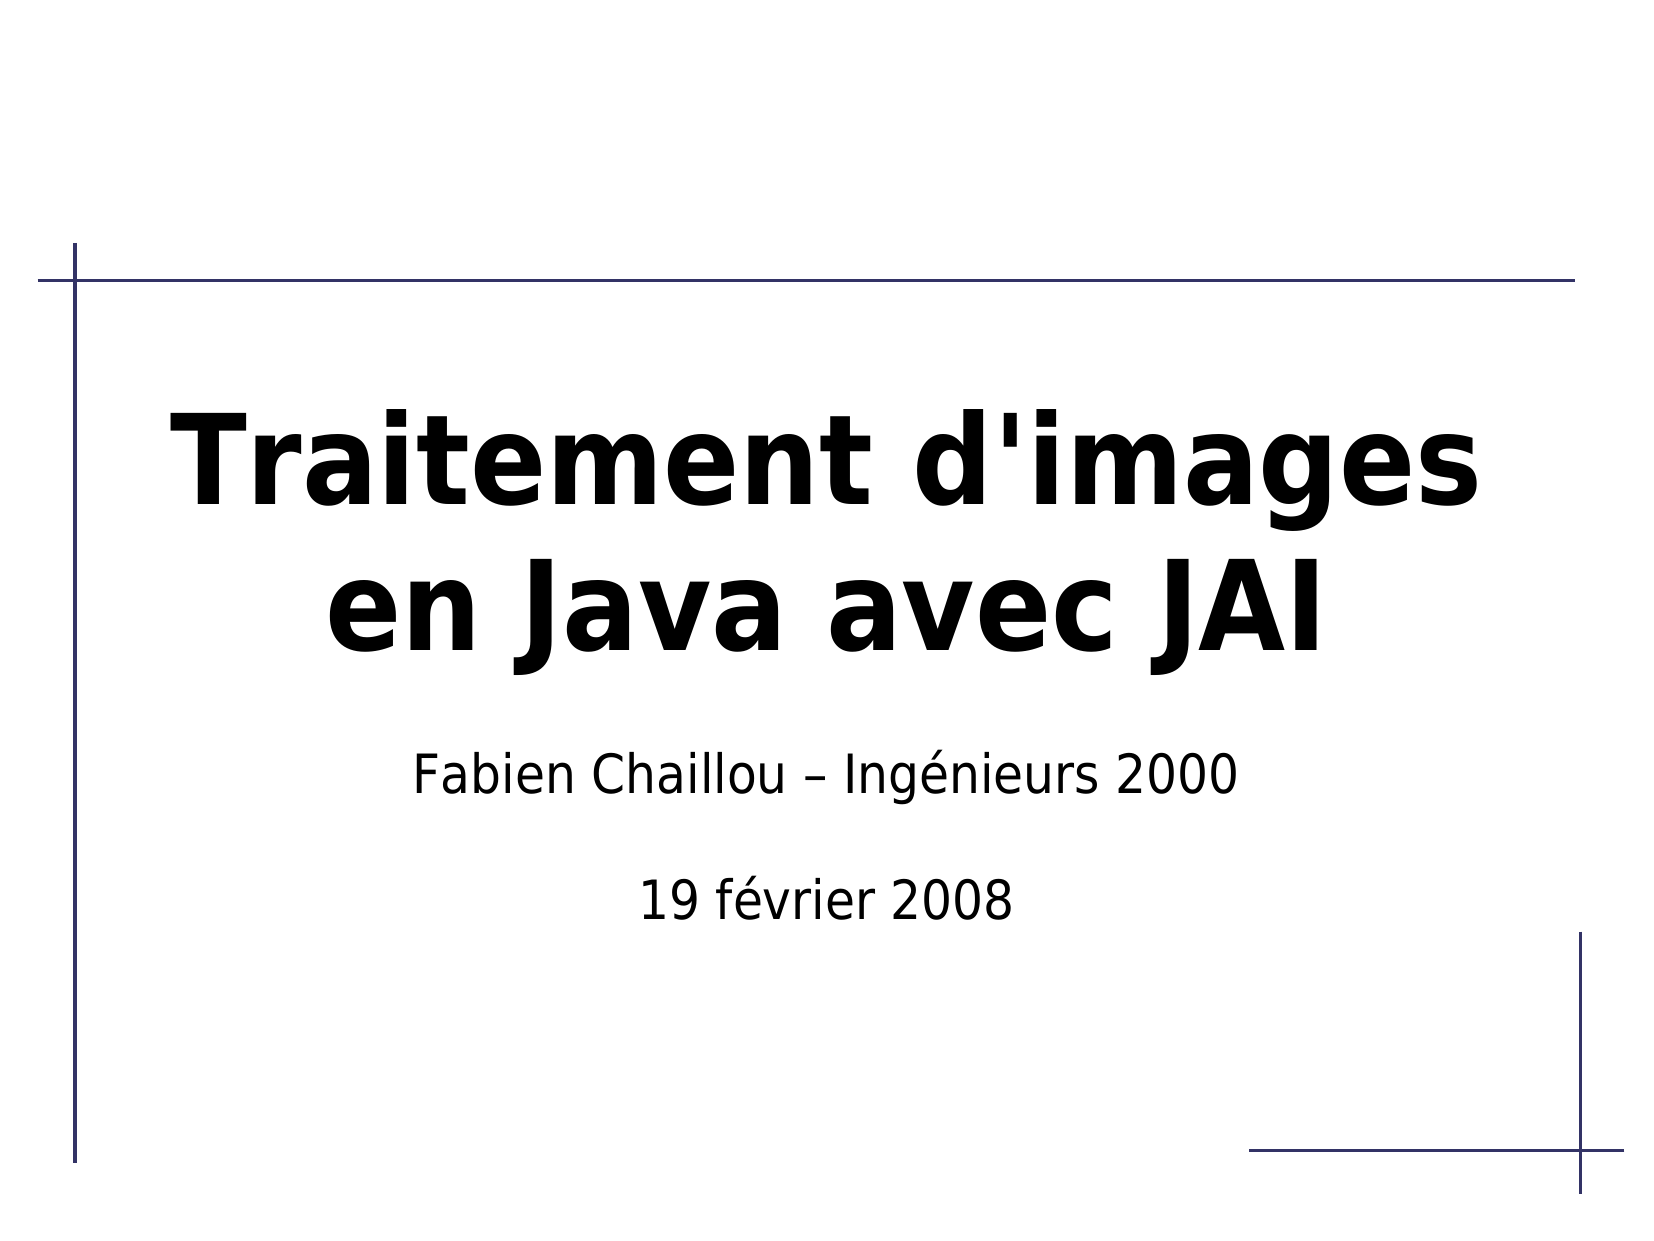

# Traitement d'images en Java avec JAI
Fabien Chaillou – Ingénieurs 2000
19 février 2008